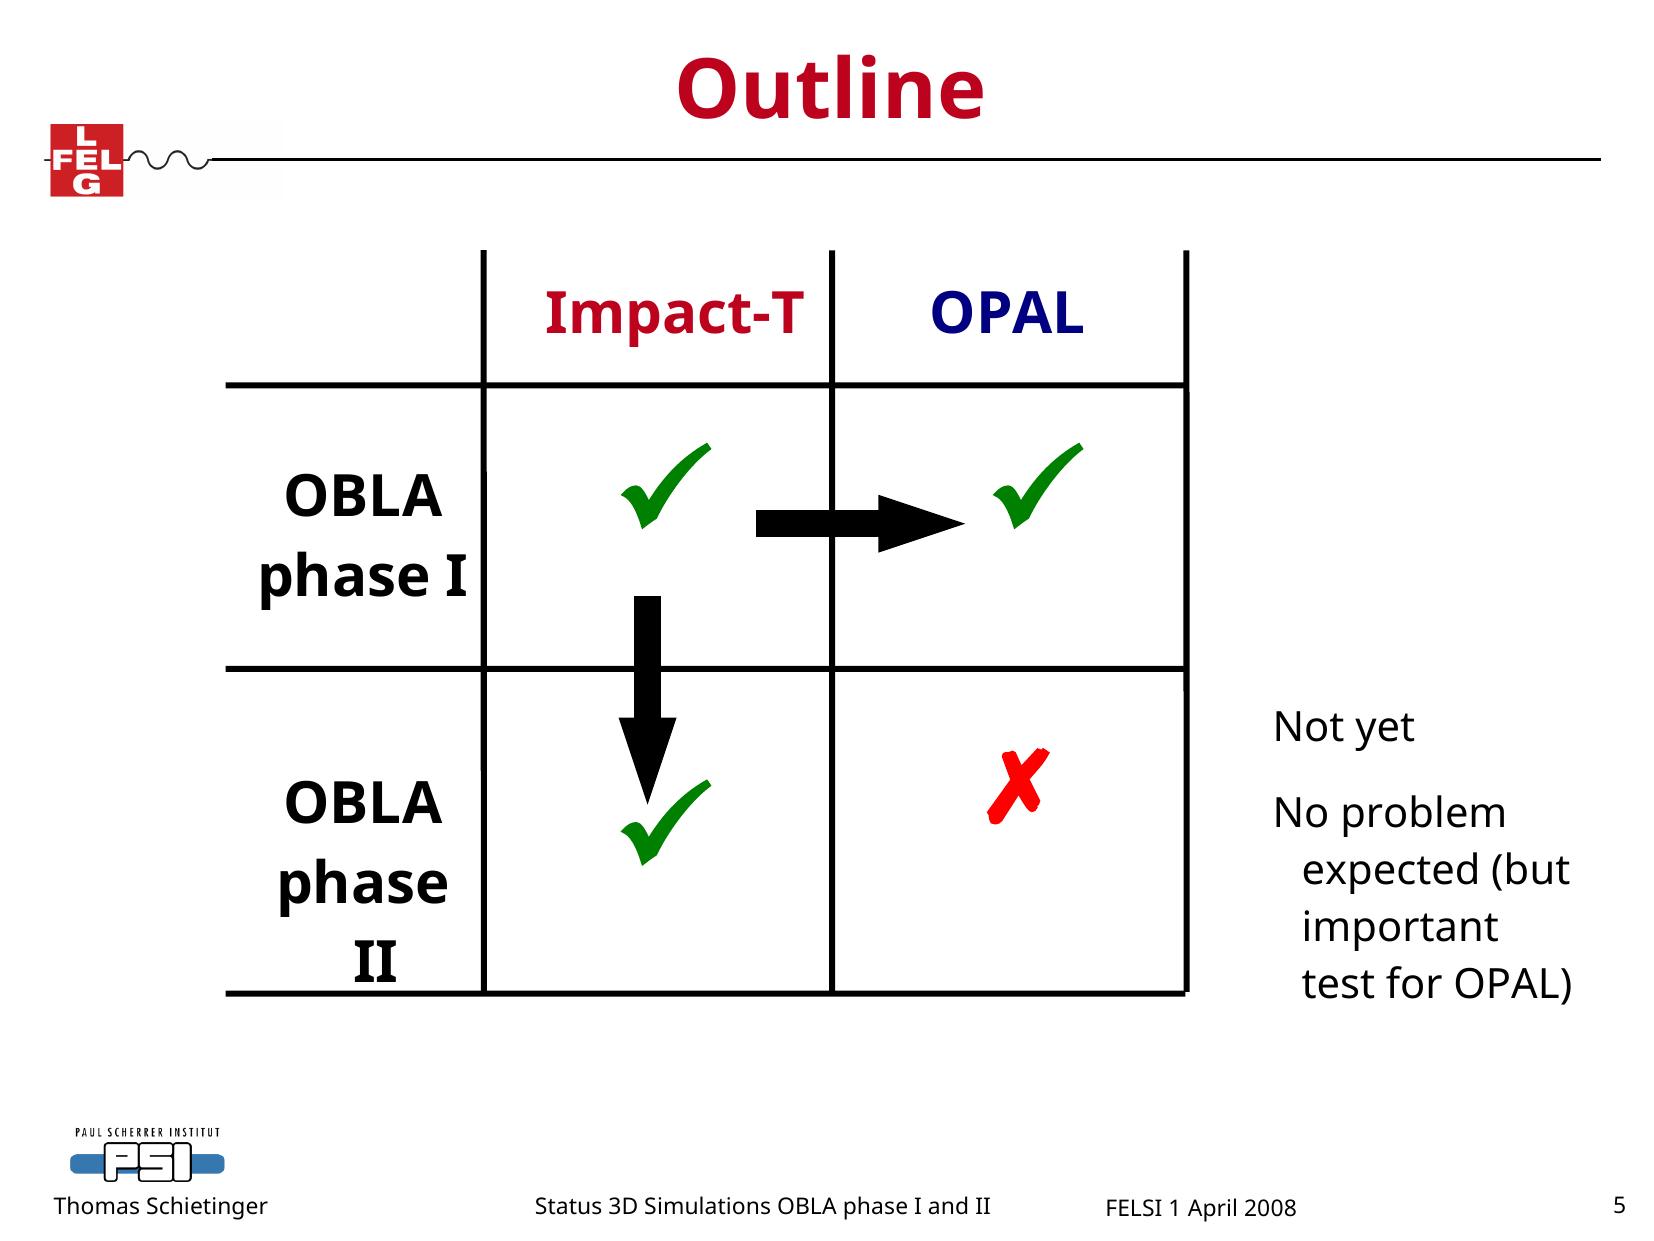

# Outline
Impact-T
OPAL
OBLA
phase I
✓
✓
Not yet
No problem expected (but important test for OPAL)
✗
OBLA
phase II
✓